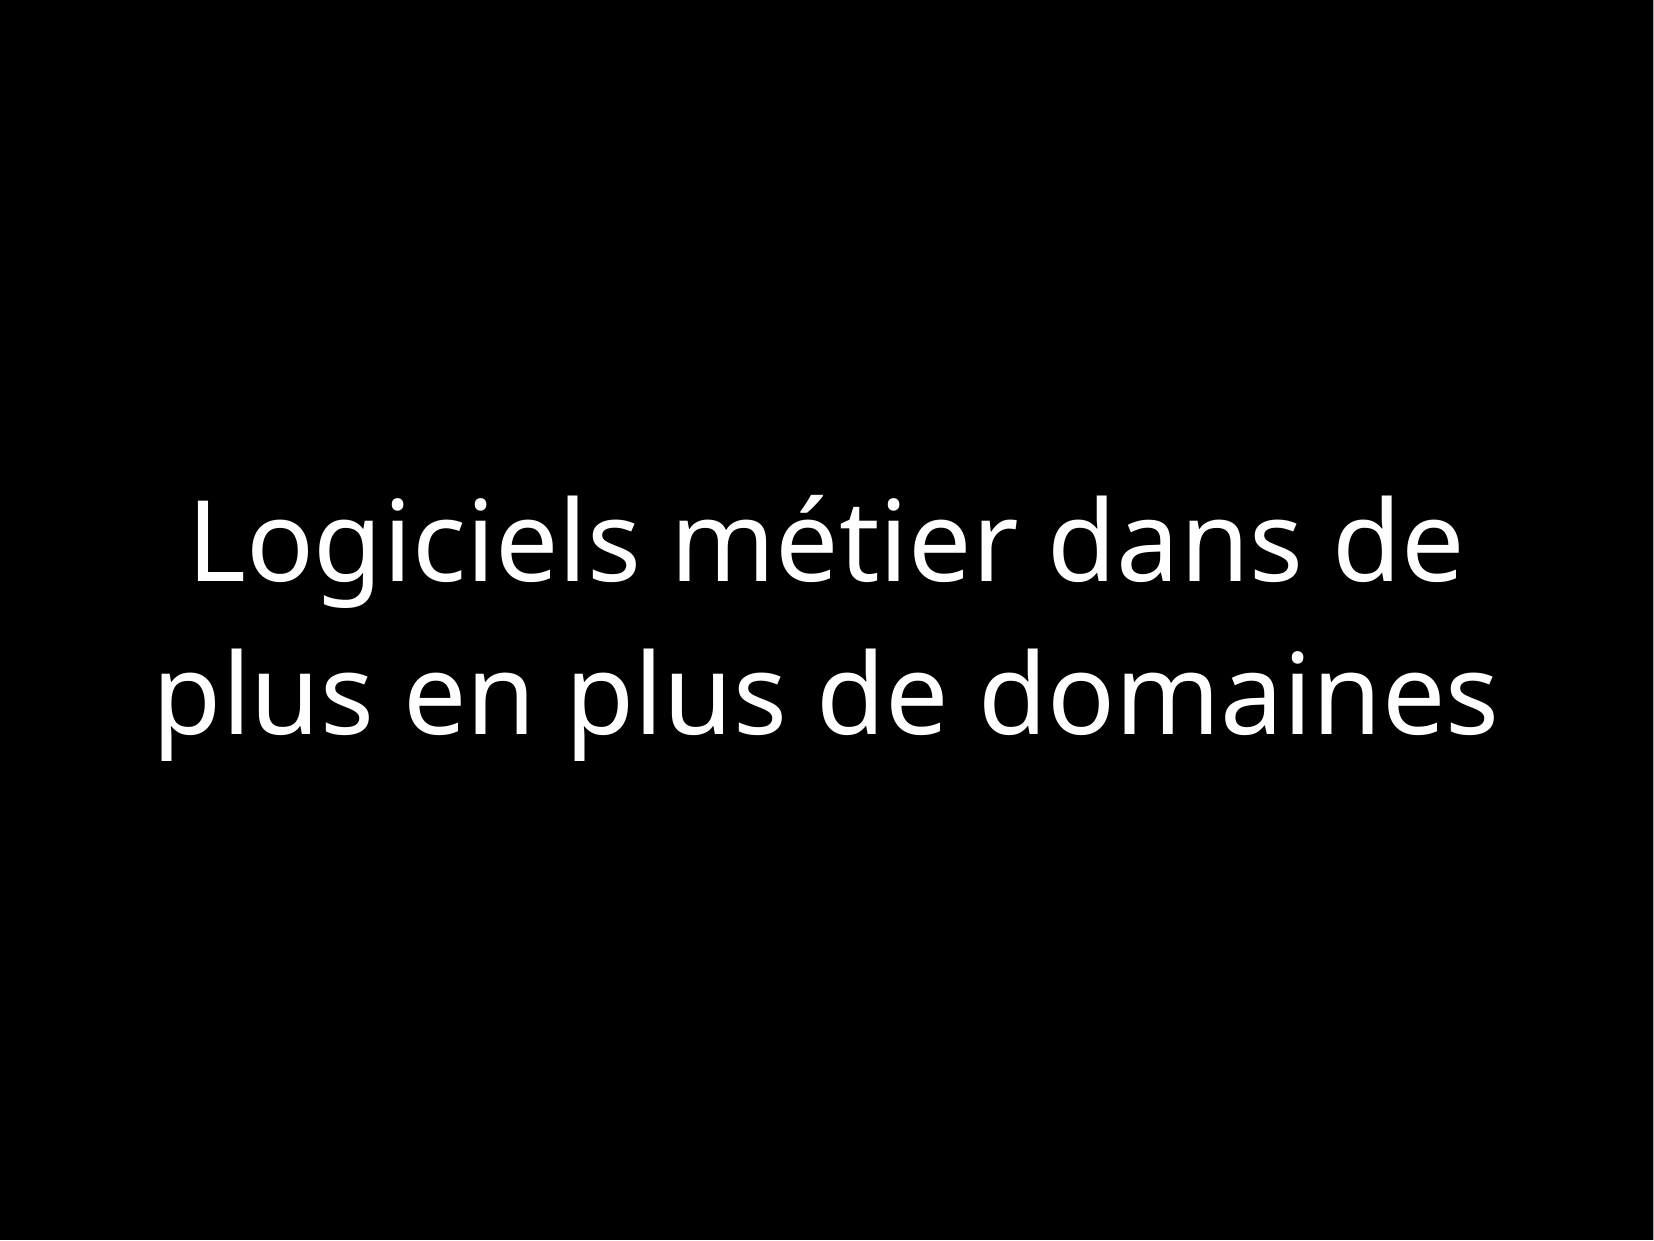

# Logiciels métier dans de plus en plus de domaines